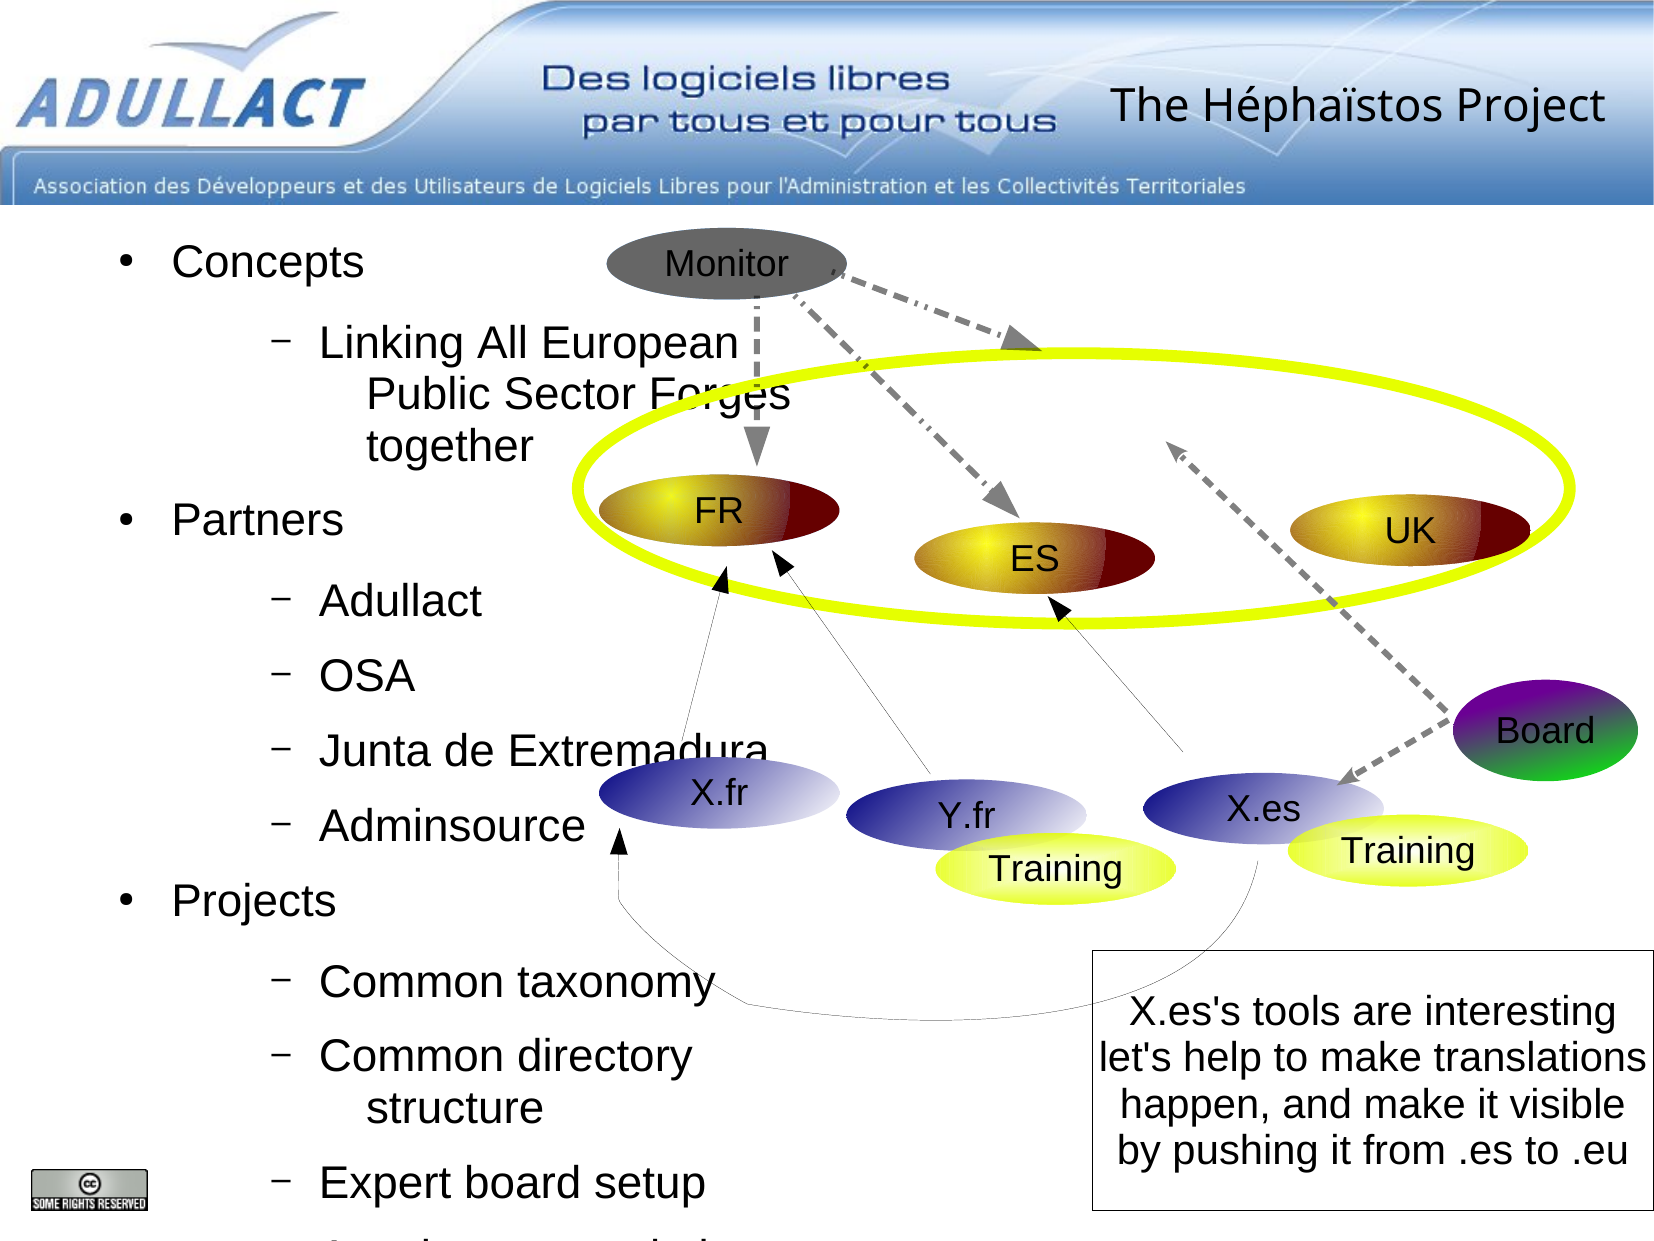

# The Héphaïstos Project
Monitor
Concepts
Linking All European Public Sector Forges together
Partners
Adullact
OSA
Junta de Extremadura
Adminsource
Projects
Common taxonomy
Common directory structure
Expert board setup
Accelerate translations
FR
UK
ES
Board
X.fr
X.es
Y.fr
Training
Training
X.es's tools are interesting
let's help to make translations
happen, and make it visible
by pushing it from .es to .eu